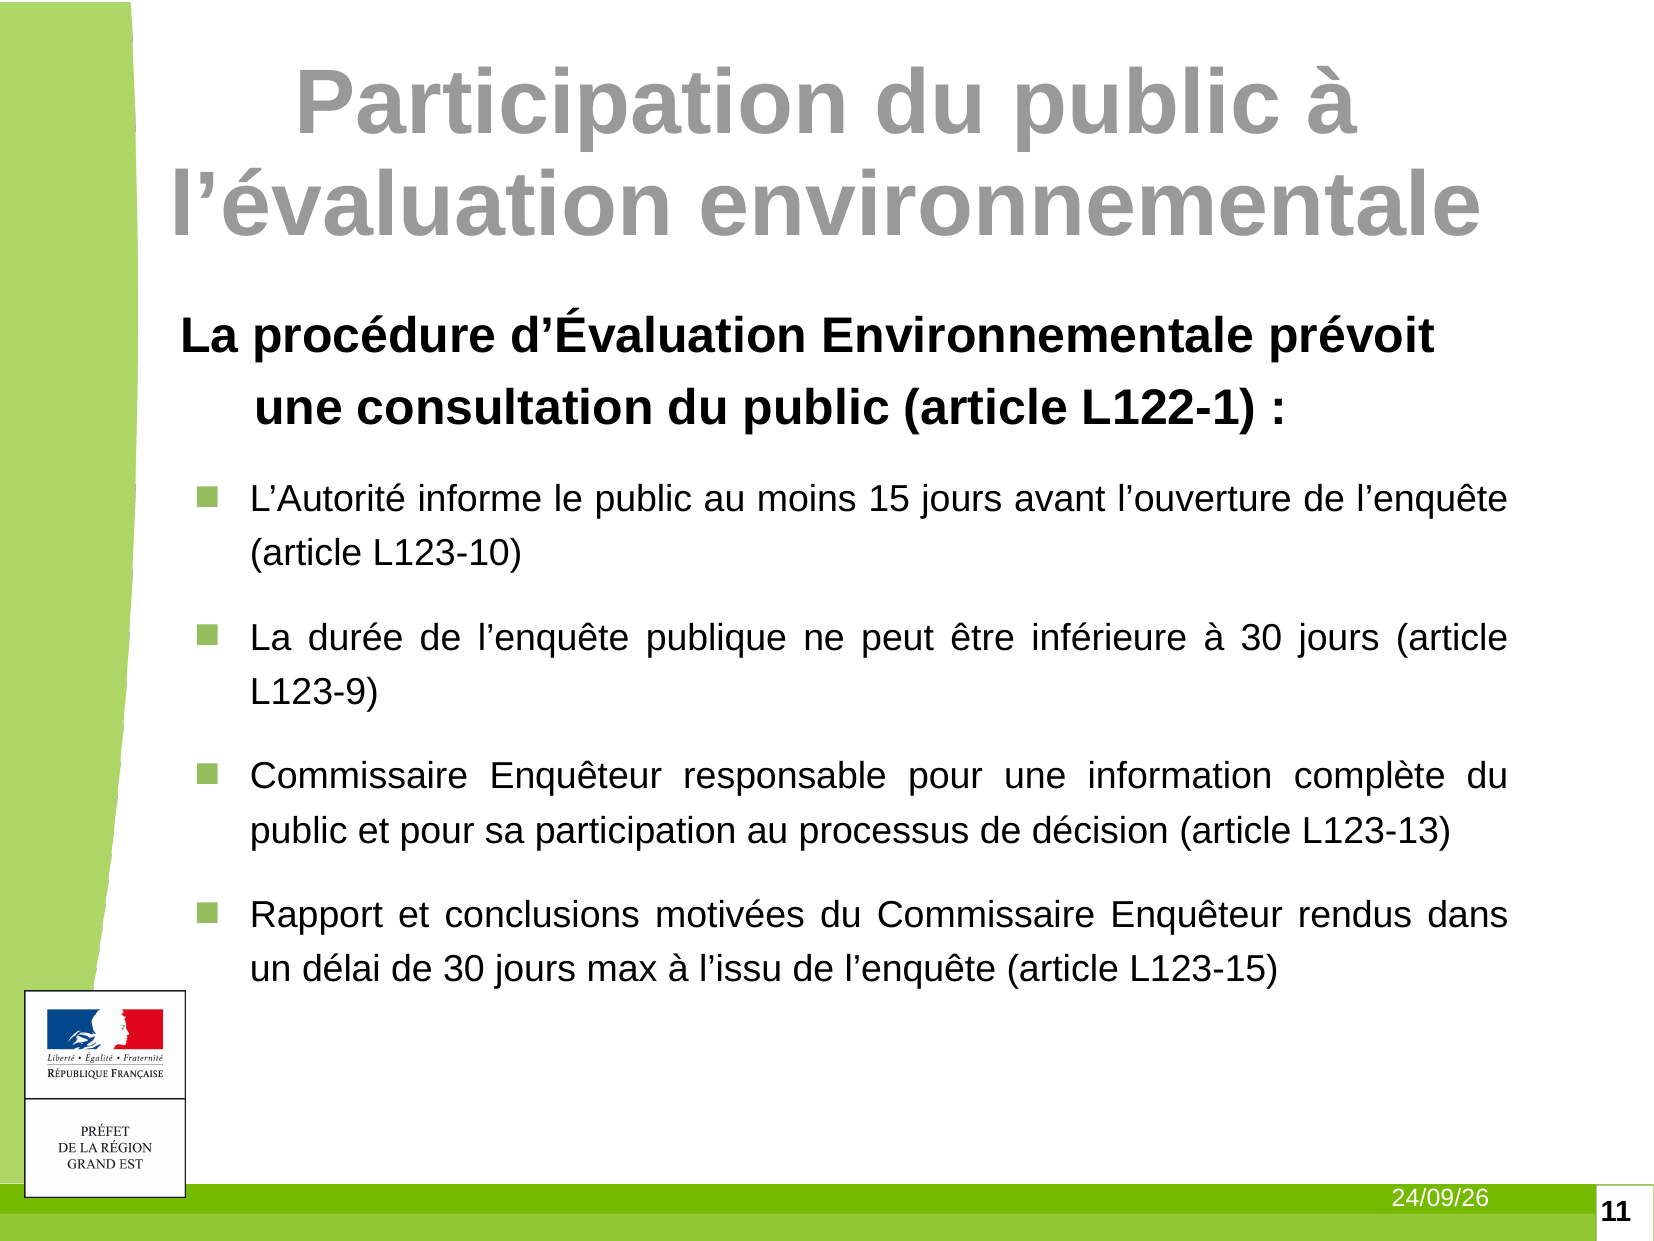

# Participation du public à l’évaluation environnementale
La procédure d’Évaluation Environnementale prévoit une consultation du public (article L122-1) :
L’Autorité informe le public au moins 15 jours avant l’ouverture de l’enquête (article L123-10)
La durée de l’enquête publique ne peut être inférieure à 30 jours (article L123-9)
Commissaire Enquêteur responsable pour une information complète du public et pour sa participation au processus de décision (article L123-13)
Rapport et conclusions motivées du Commissaire Enquêteur rendus dans un délai de 30 jours max à l’issu de l’enquête (article L123-15)
11